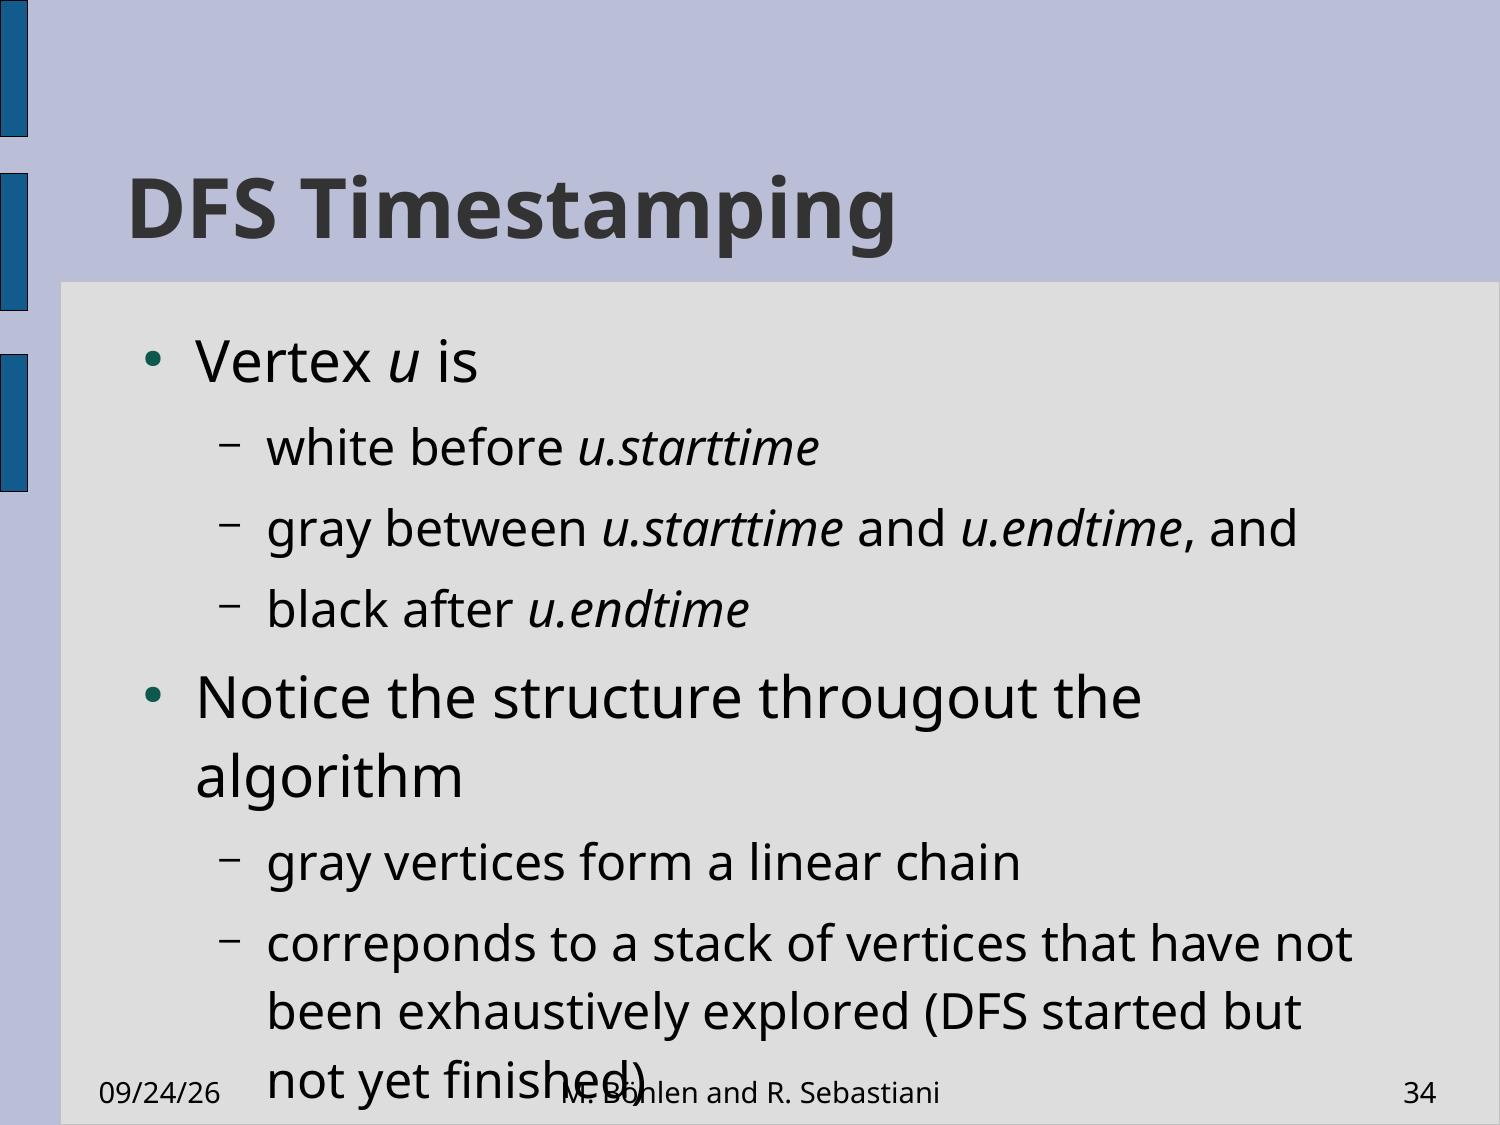

# DFS Timestamping
Vertex u is
white before u.starttime
gray between u.starttime and u.endtime, and
black after u.endtime
Notice the structure througout the algorithm
gray vertices form a linear chain
correponds to a stack of vertices that have not been exhaustively explored (DFS started but not yet finished)
M. Böhlen and R. Sebastiani
34